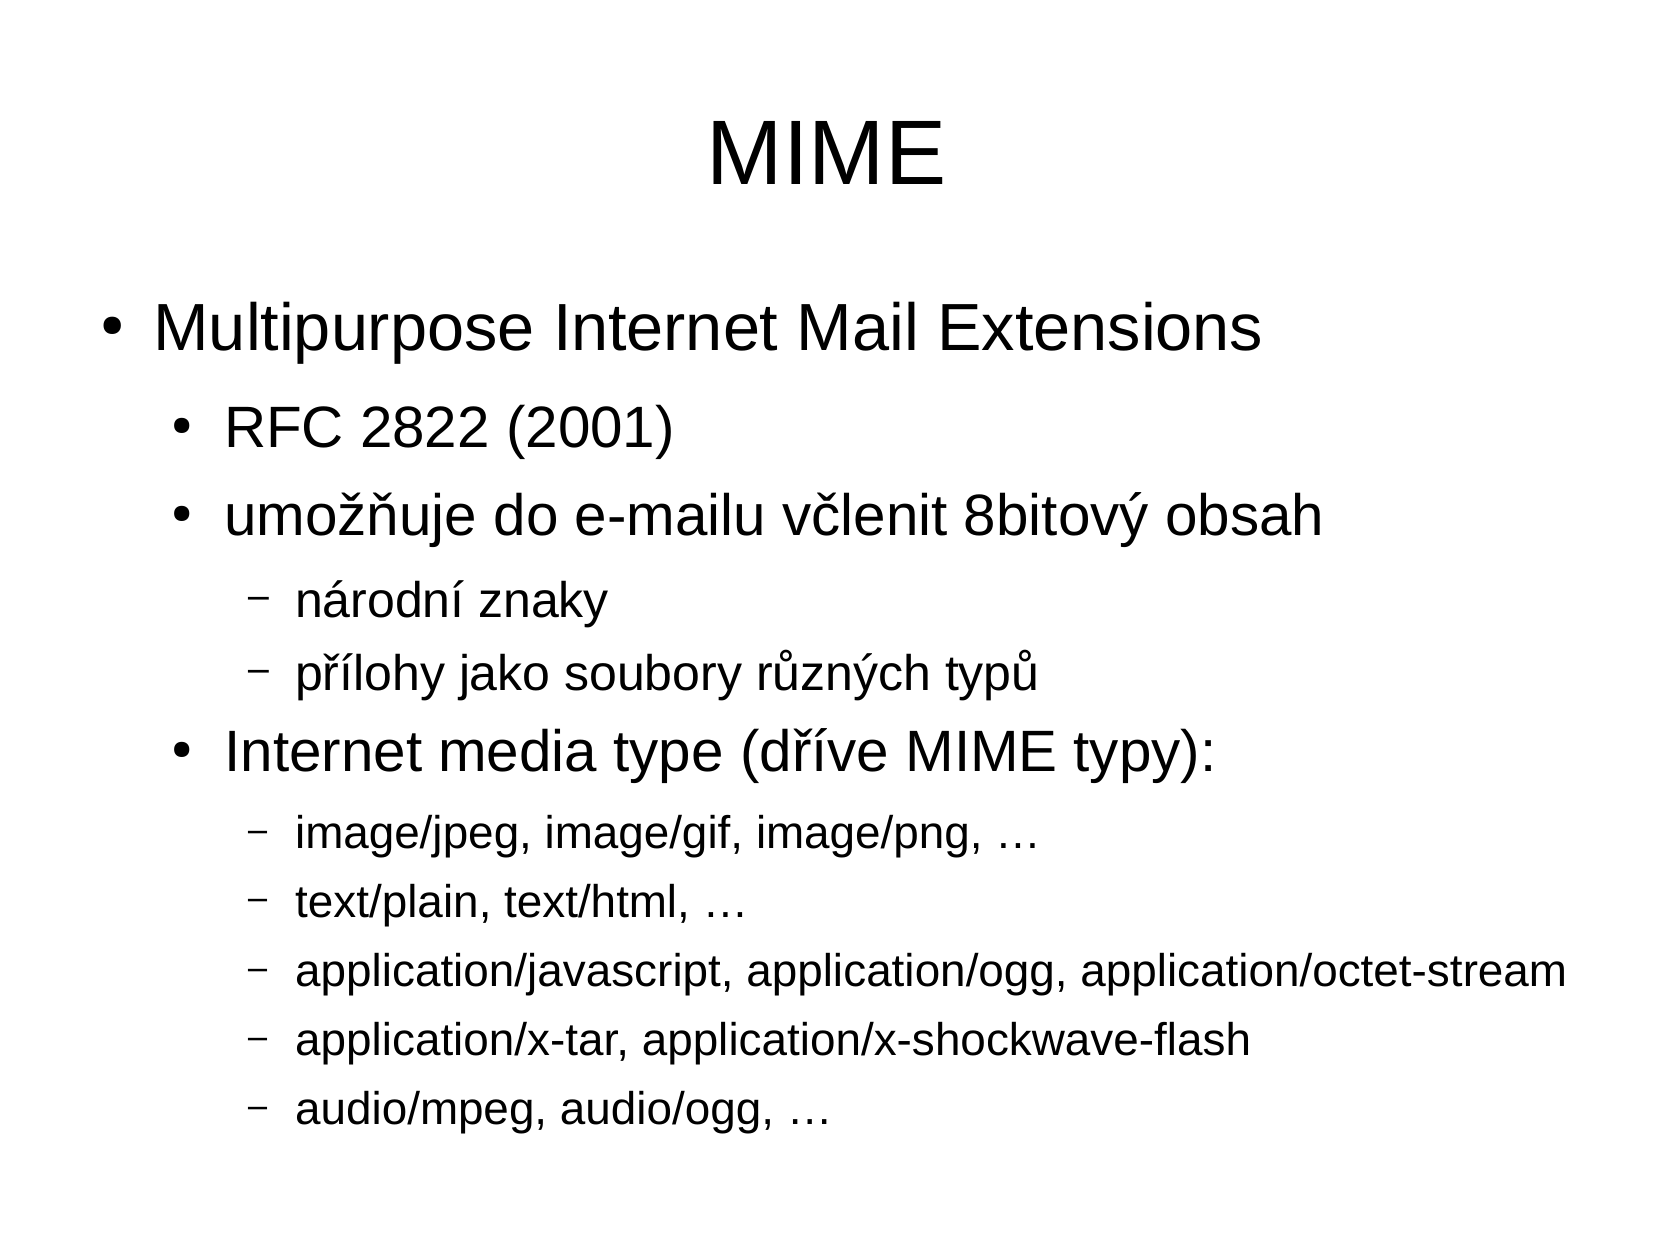

# MIME
Multipurpose Internet Mail Extensions
RFC 2822 (2001)
umožňuje do e-mailu včlenit 8bitový obsah
národní znaky
přílohy jako soubory různých typů
Internet media type (dříve MIME typy):
image/jpeg, image/gif, image/png, …
text/plain, text/html, …
application/javascript, application/ogg, application/octet-stream
application/x-tar, application/x-shockwave-flash
audio/mpeg, audio/ogg, …